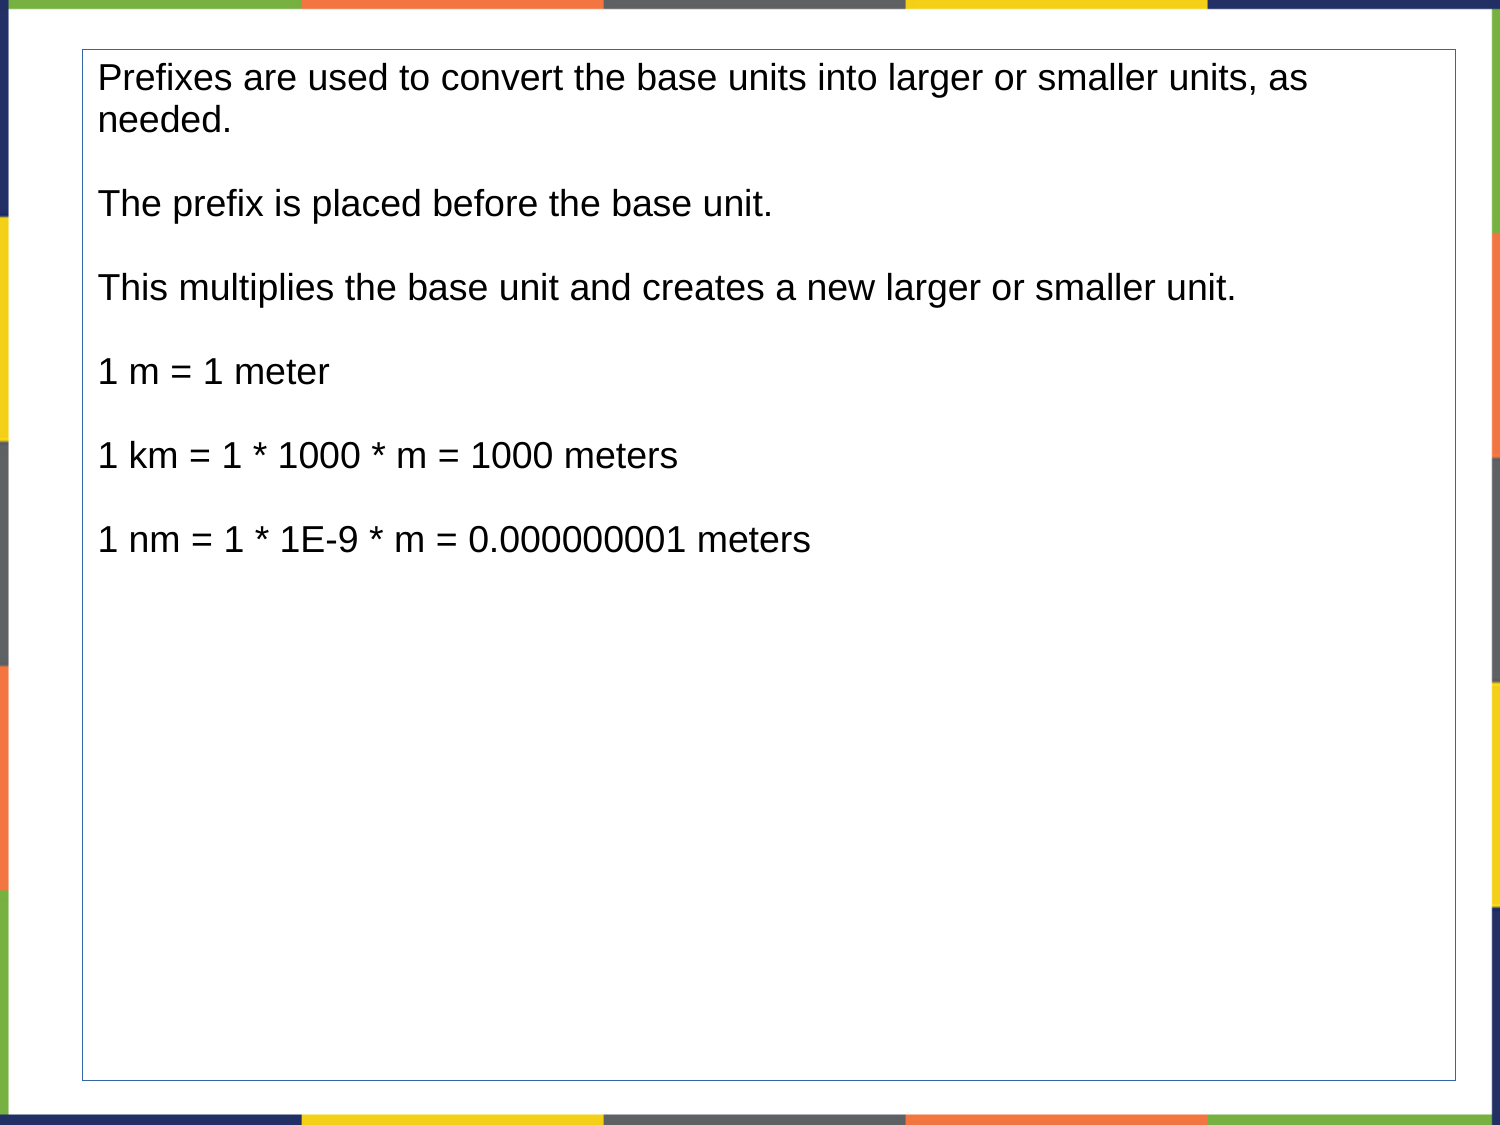

Prefixes are used to convert the base units into larger or smaller units, as needed.
The prefix is placed before the base unit.
This multiplies the base unit and creates a new larger or smaller unit.
1 m = 1 meter
1 km = 1 * 1000 * m = 1000 meters
1 nm = 1 * 1E-9 * m = 0.000000001 meters